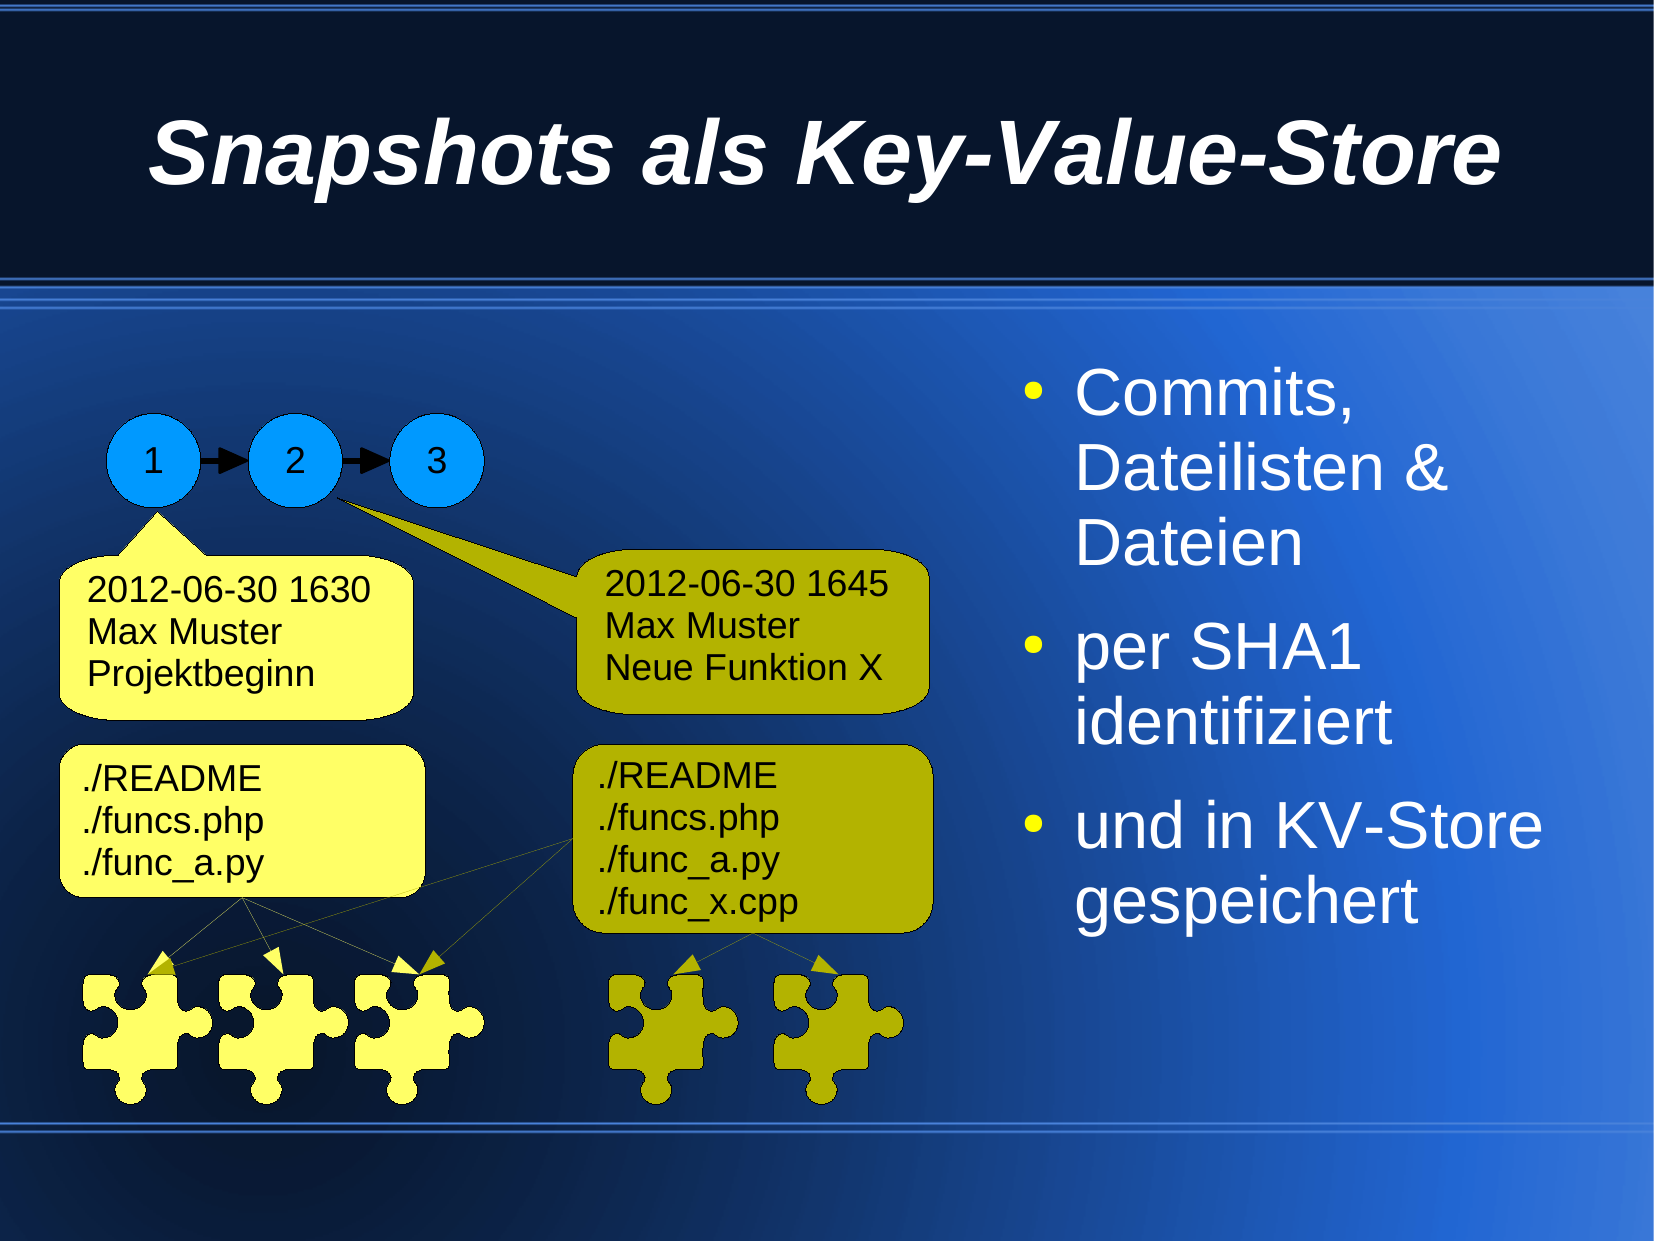

# Snapshots als Key-Value-Store
Commits, Dateilisten & Dateien
per SHA1 identifiziert
und in KV-Store gespeichert
1
2
3
2012-06-30 1645
Max Muster
Neue Funktion X
2012-06-30 1630
Max Muster
Projektbeginn
./README
./funcs.php
./func_a.py
./README
./funcs.php
./func_a.py
./func_x.cpp